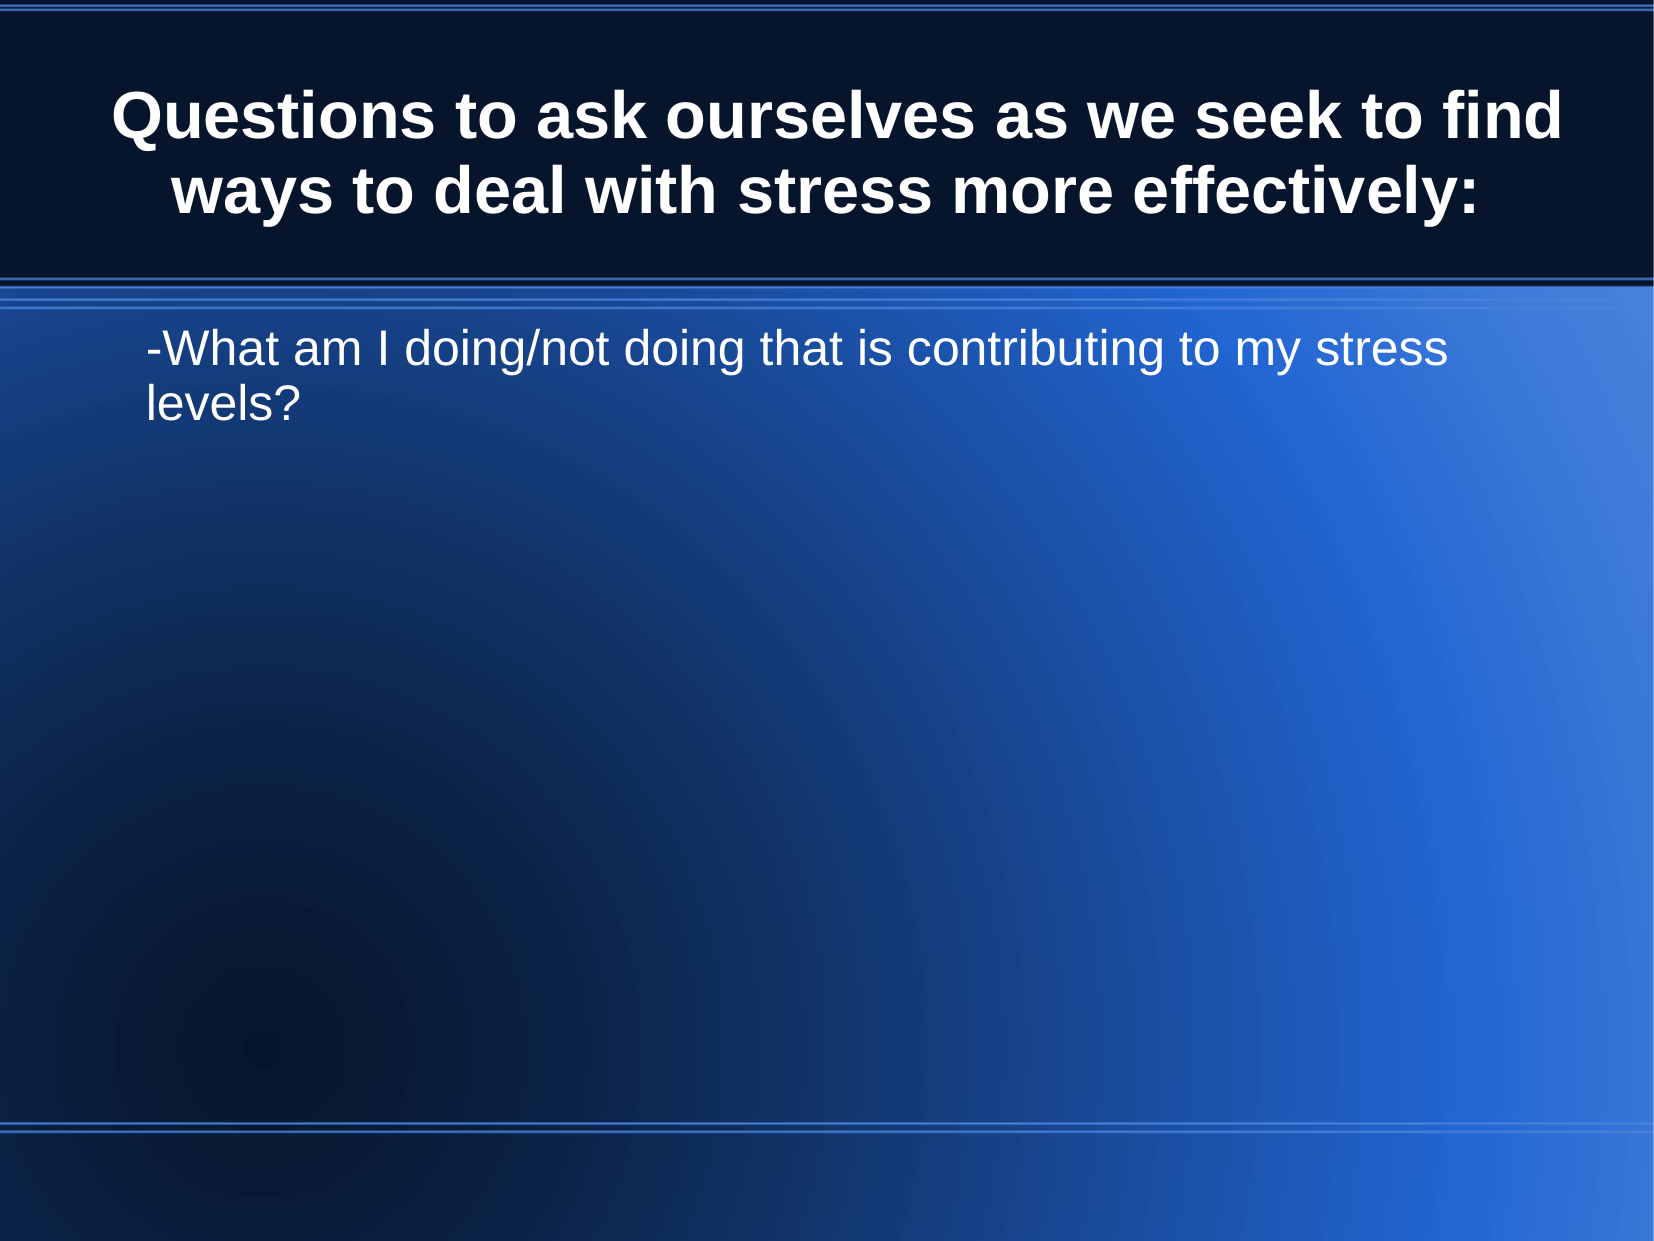

# Questions to ask ourselves as we seek to find ways to deal with stress more effectively:
-What am I doing/not doing that is contributing to my stress levels?